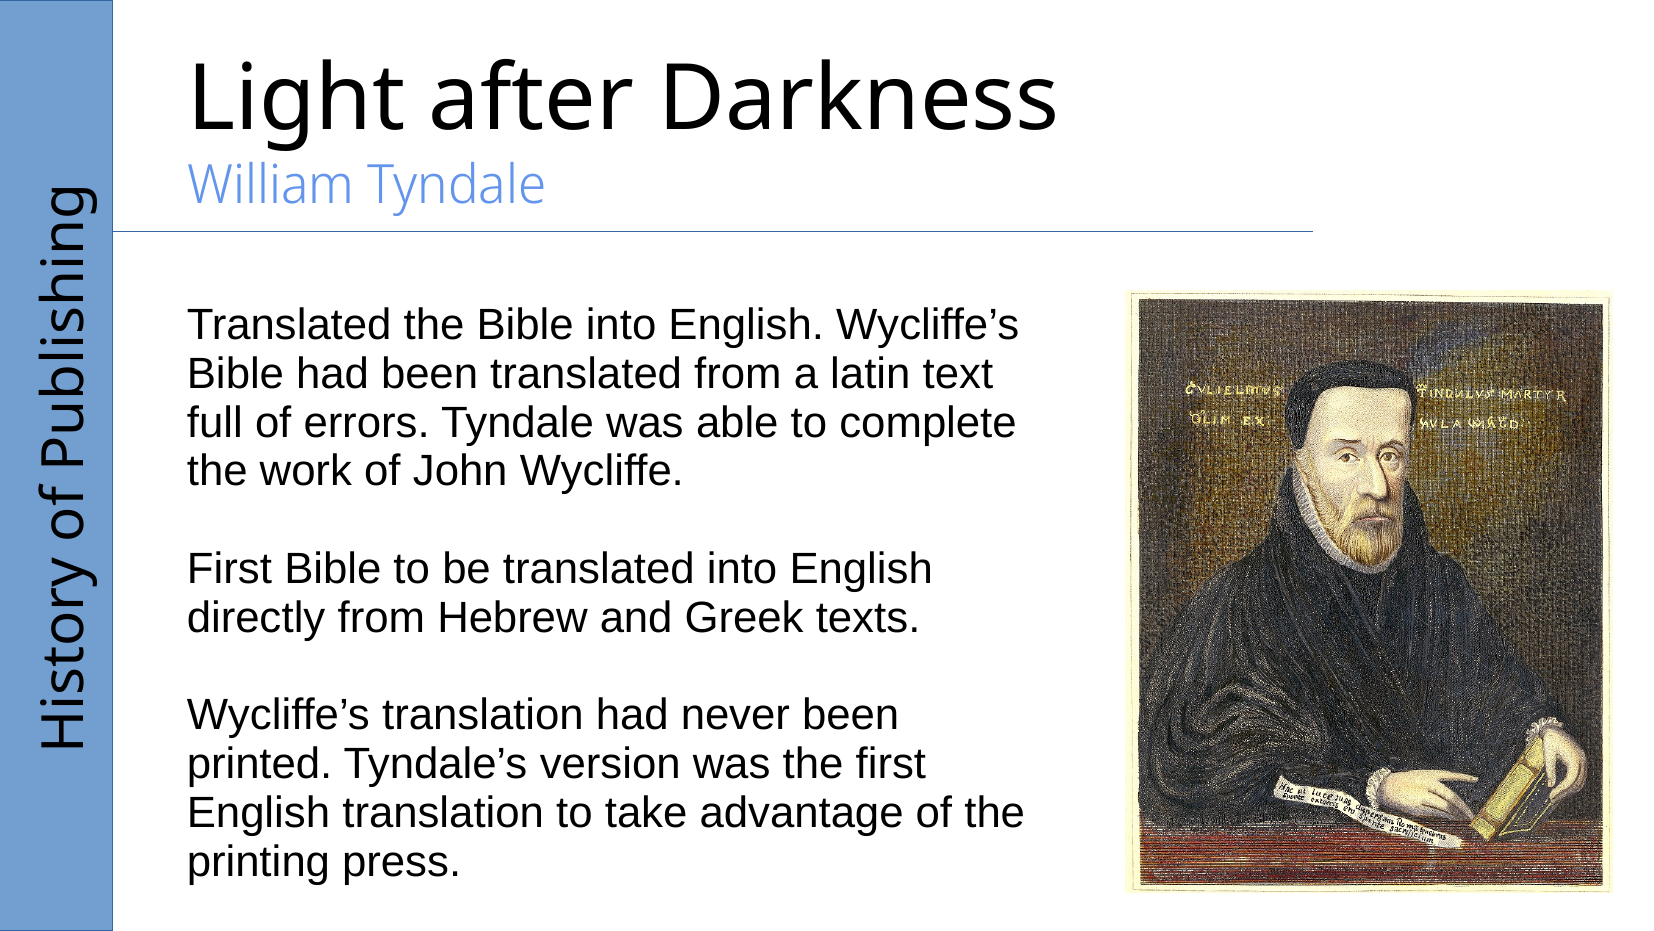

# Light after Darkness
William Tyndale
Translated the Bible into English. Wycliffe’s Bible had been translated from a latin text full of errors. Tyndale was able to complete the work of John Wycliffe.
First Bible to be translated into English directly from Hebrew and Greek texts.
Wycliffe’s translation had never been printed. Tyndale’s version was the first English translation to take advantage of the printing press.
History of Publishing